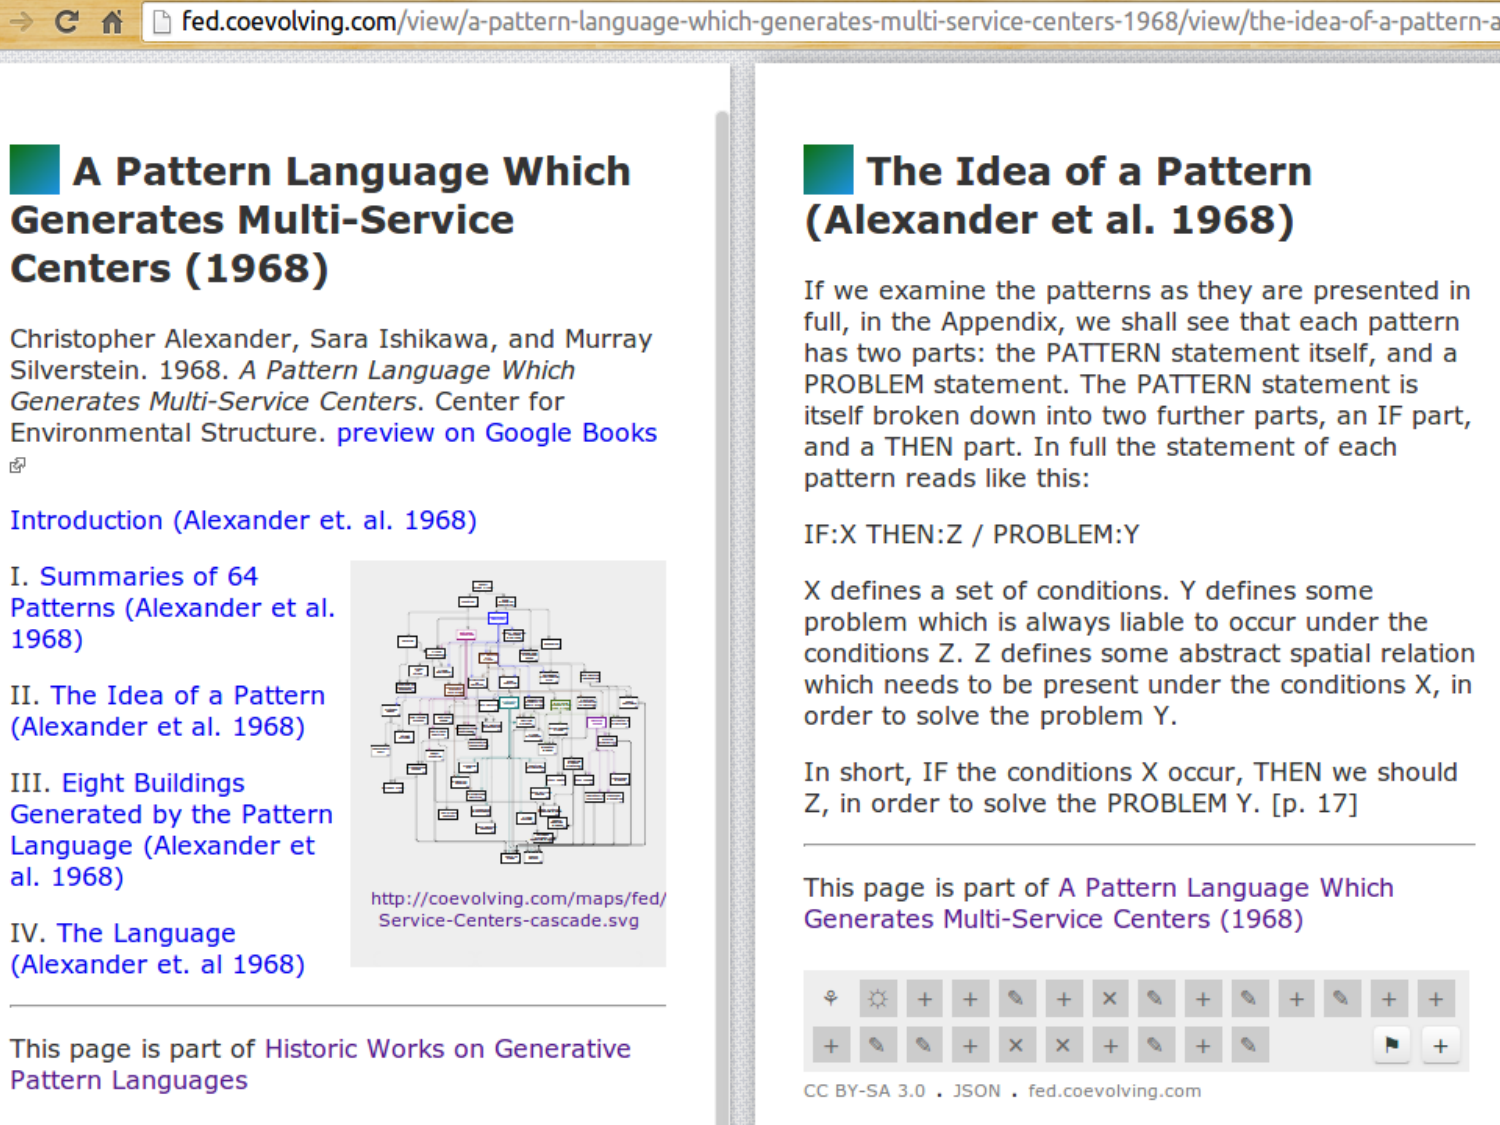

# The Idea of a Pattern (1968)
Service Systems Thinking
35